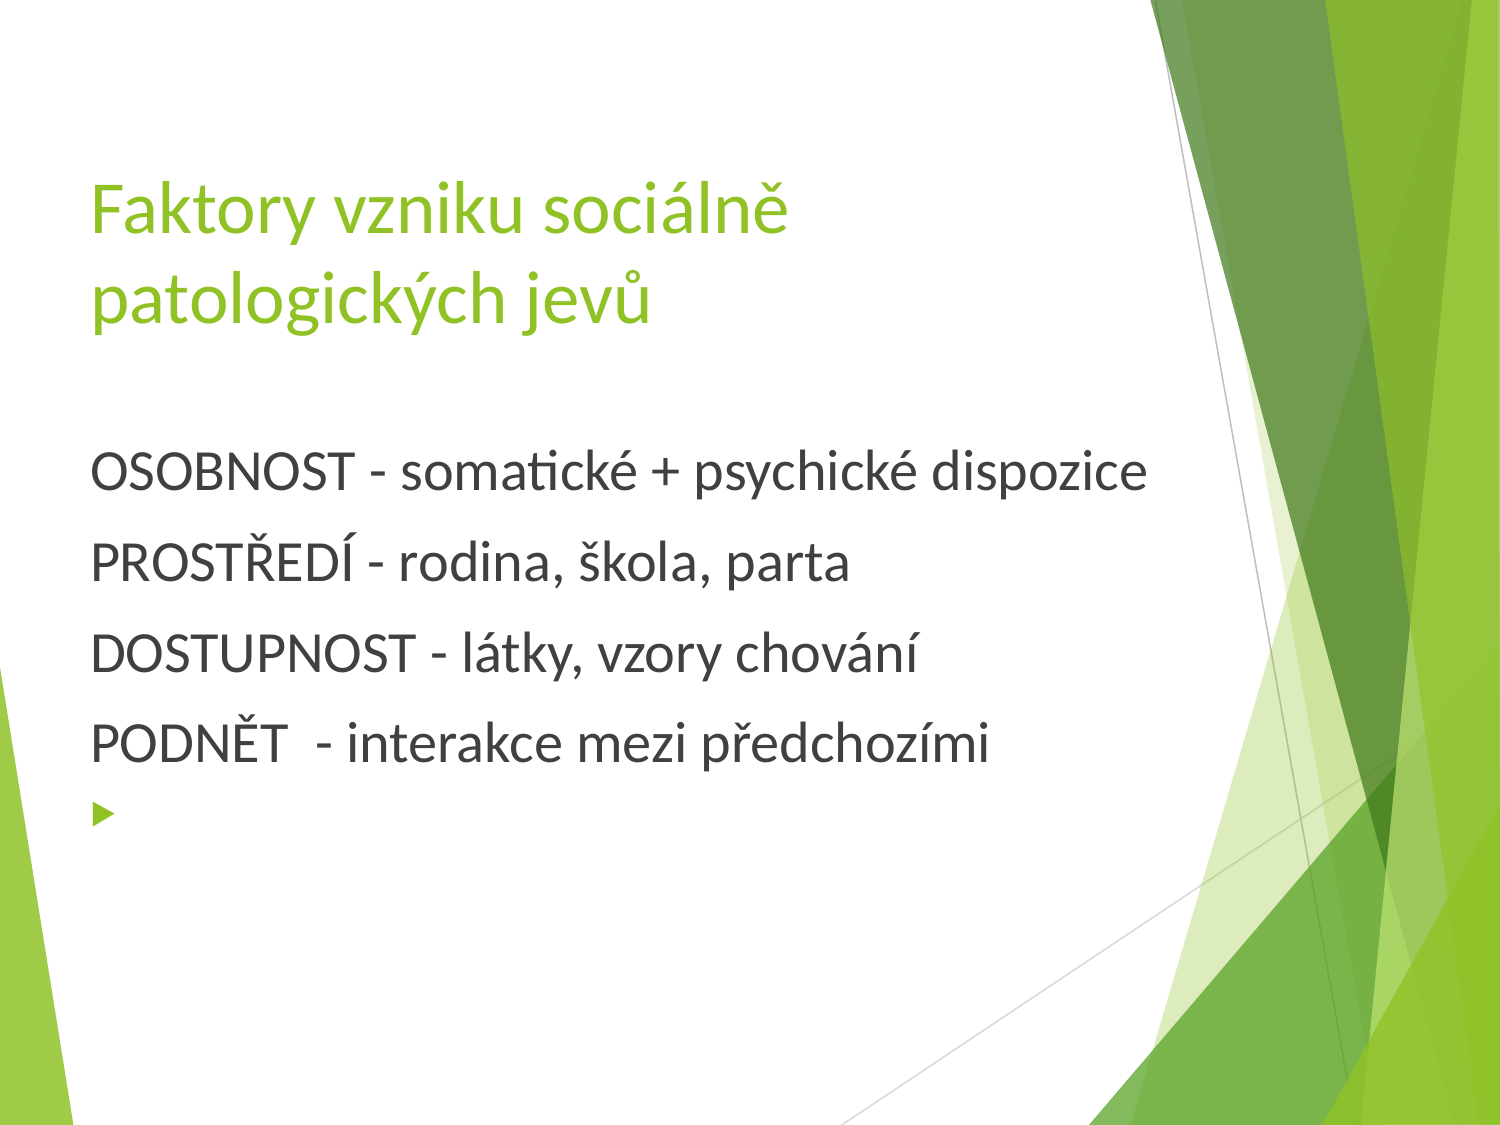

# Faktory vzniku sociálně patologických jevů
OSOBNOST - somatické + psychické dispozice
PROSTŘEDÍ - rodina, škola, parta
DOSTUPNOST - látky, vzory chování
PODNĚT - interakce mezi předchozími